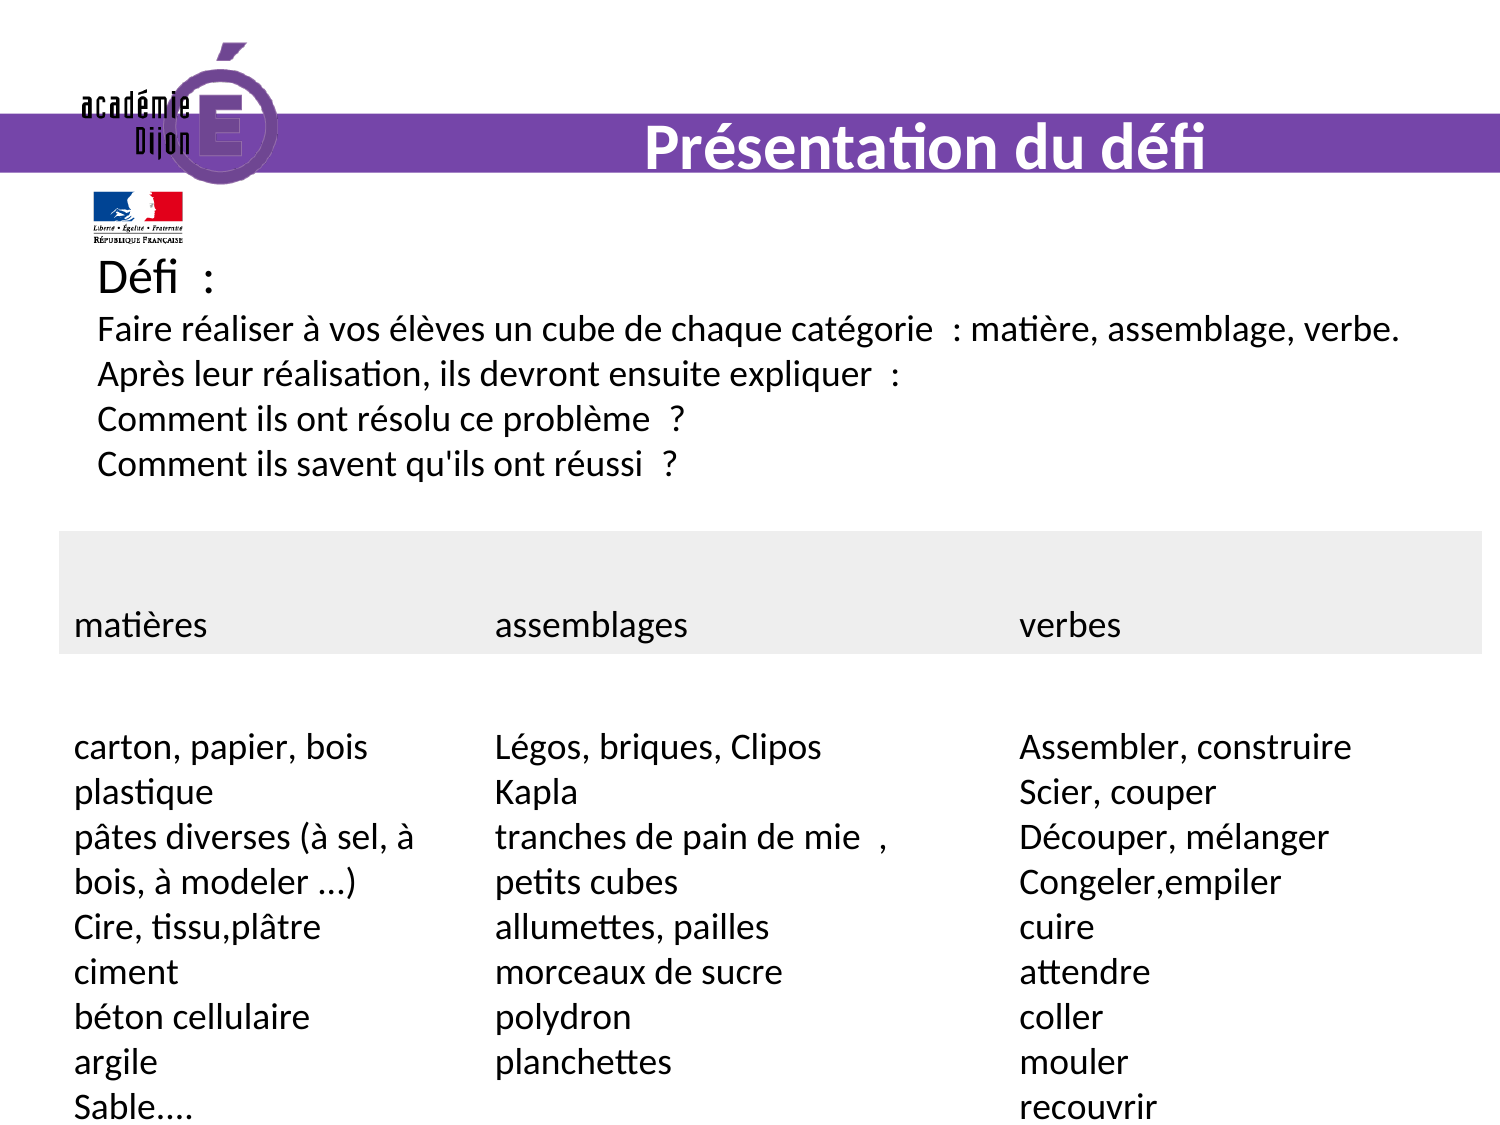

Présentation du défi
Défi  :
Faire réaliser à vos élèves un cube de chaque catégorie  : matière, assemblage, verbe.
Après leur réalisation, ils devront ensuite expliquer  :
Comment ils ont résolu ce problème  ?
Comment ils savent qu'ils ont réussi  ?
| matières | assemblages | verbes |
| --- | --- | --- |
| carton, papier, bois plastique pâtes diverses (à sel, à bois, à modeler ...) Cire, tissu,plâtre ciment béton cellulaire argile Sable.... | Légos, briques, Clipos Kapla tranches de pain de mie  , petits cubes allumettes, pailles morceaux de sucre polydron planchettes | Assembler, construire Scier, couper Découper, mélanger Congeler,empiler cuire attendre coller mouler recouvrir |